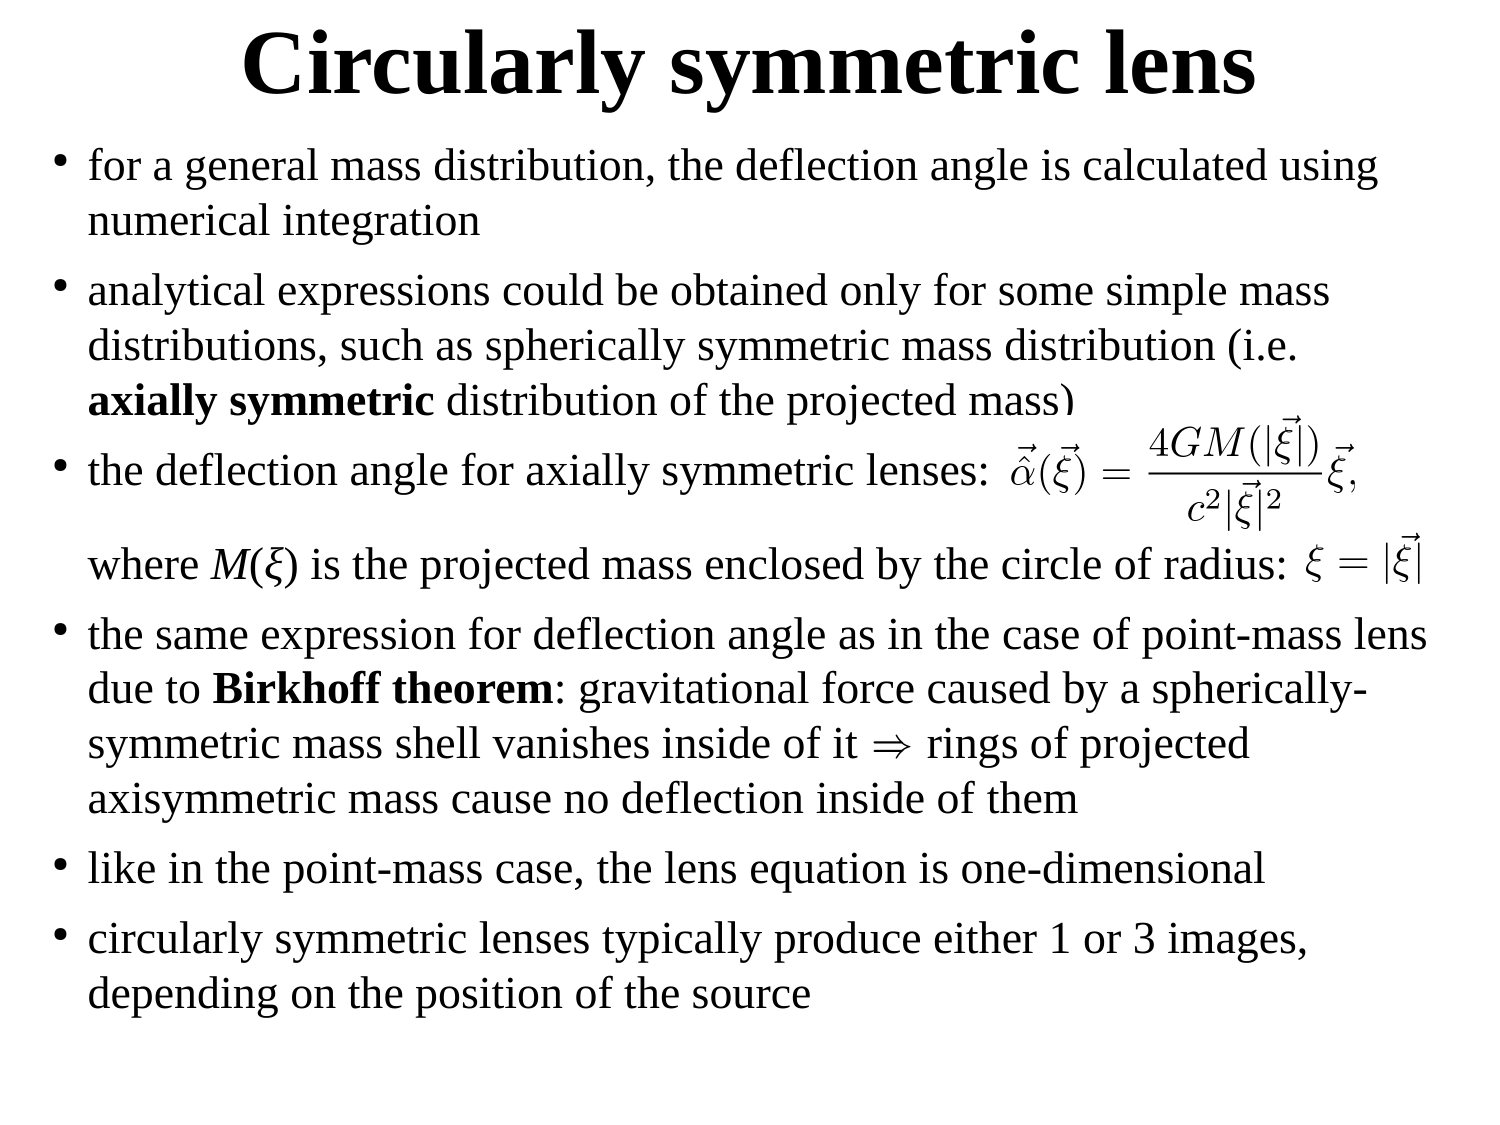

Circularly symmetric lens
for a general mass distribution, the deflection angle is calculated using numerical integration
analytical expressions could be obtained only for some simple mass distributions, such as spherically symmetric mass distribution (i.e. axially symmetric distribution of the projected mass)
the deflection angle for axially symmetric lenses:
where M(ξ) is the projected mass enclosed by the circle of radius:
the same expression for deflection angle as in the case of point-mass lens due to Birkhoff theorem: gravitational force caused by a spherically-symmetric mass shell vanishes inside of it rings of projected axisymmetric mass cause no deflection inside of them
like in the point-mass case, the lens equation is one-dimensional
circularly symmetric lenses typically produce either 1 or 3 images, depending on the position of the source